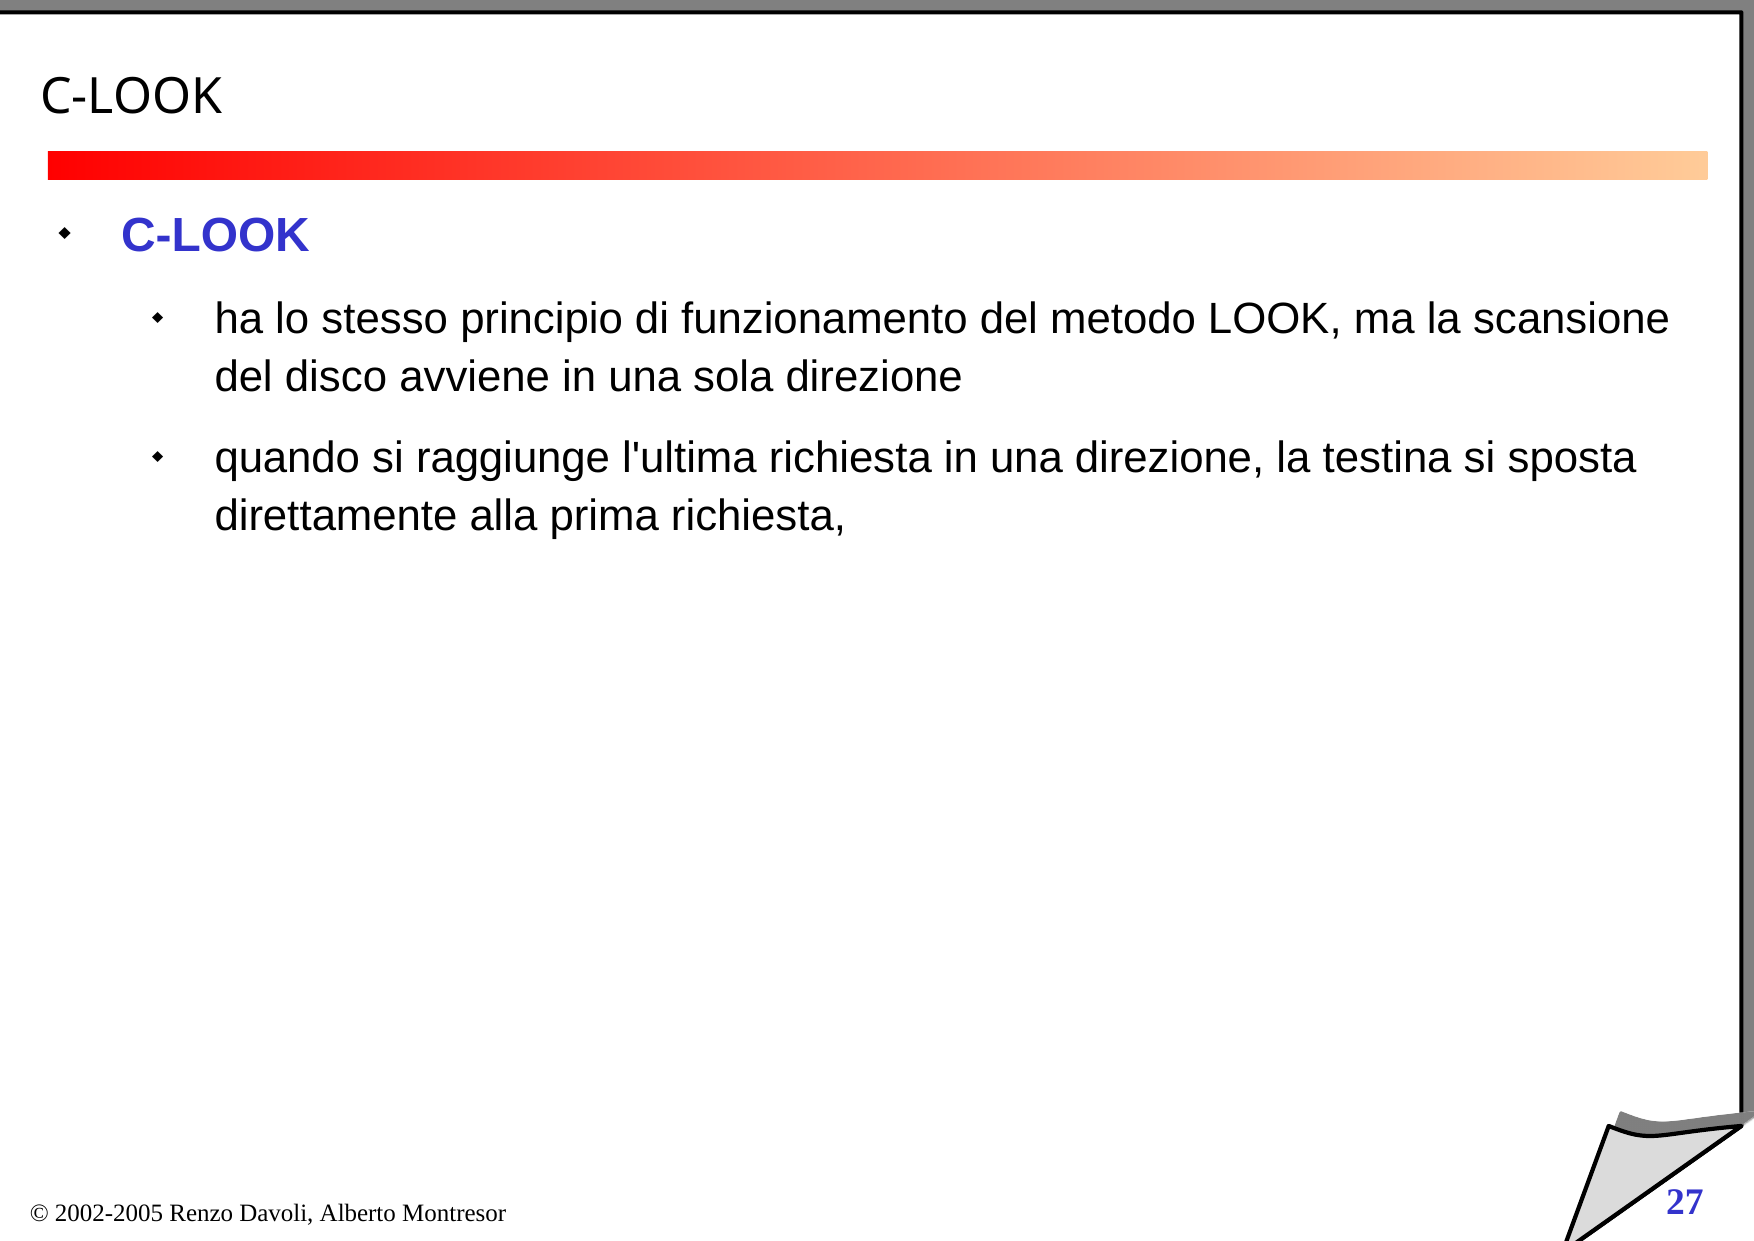

# C-LOOK
C-LOOK
ha lo stesso principio di funzionamento del metodo LOOK, ma la scansione del disco avviene in una sola direzione
quando si raggiunge l'ultima richiesta in una direzione, la testina si sposta direttamente alla prima richiesta,